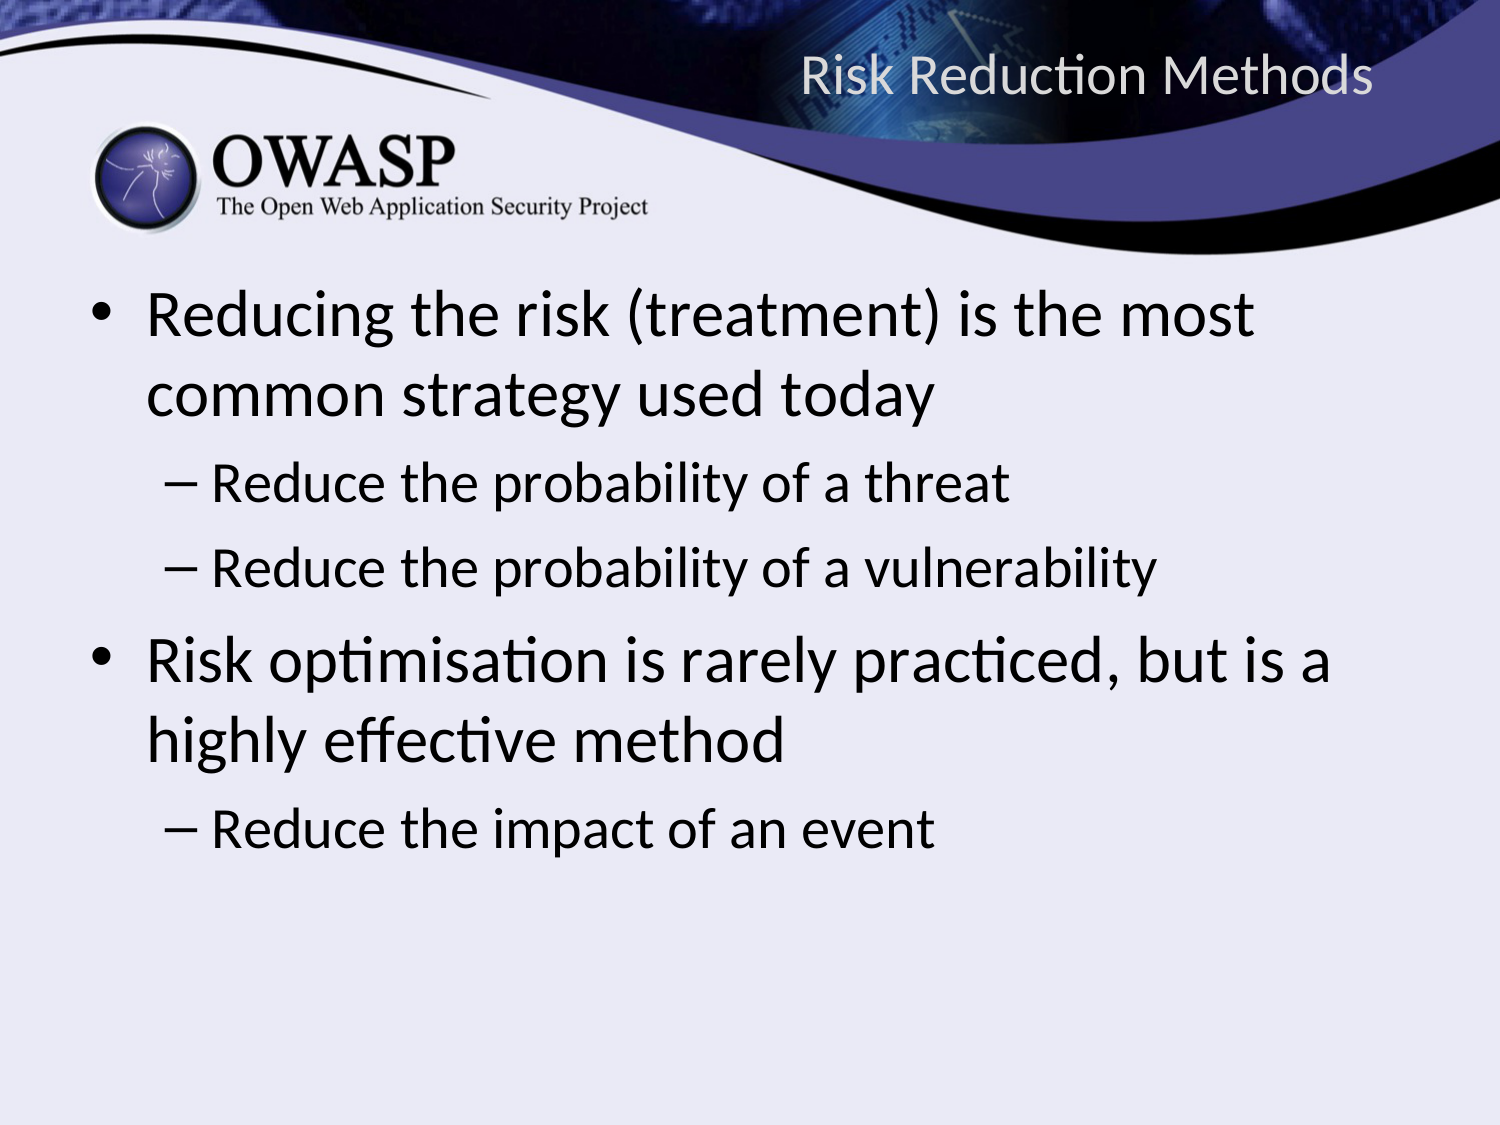

# Risk Reduction Methods
Reducing the risk (treatment) is the most common strategy used today
Reduce the probability of a threat
Reduce the probability of a vulnerability
Risk optimisation is rarely practiced, but is a highly effective method
Reduce the impact of an event